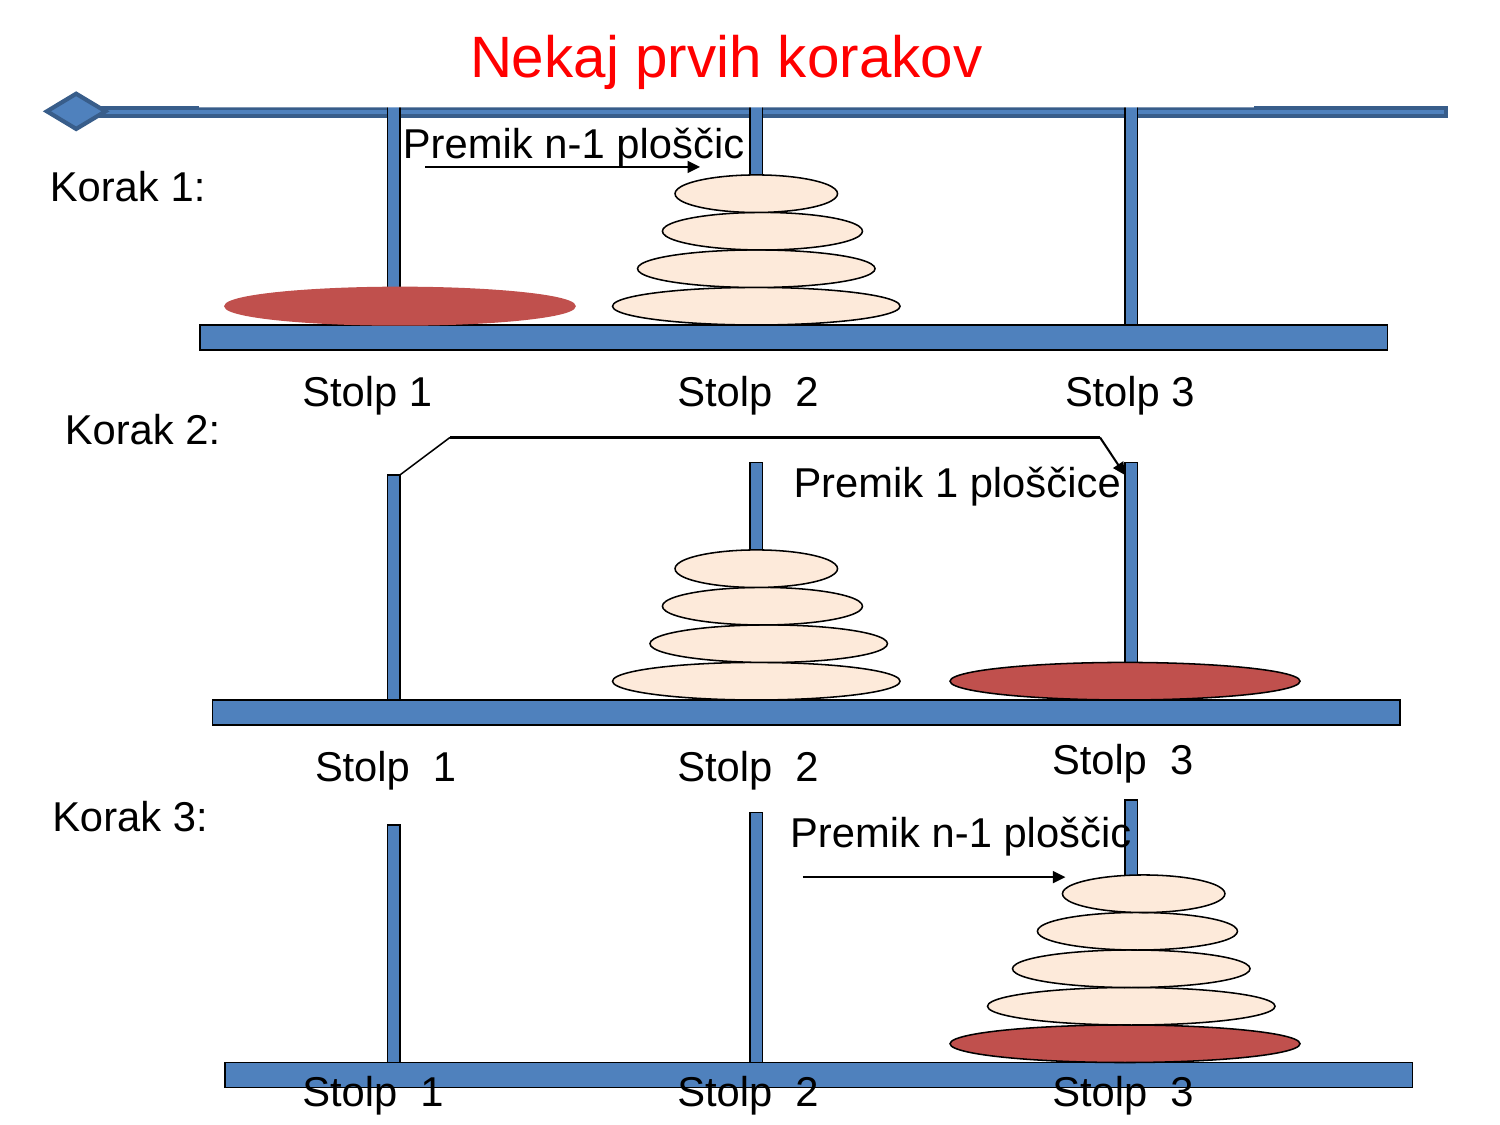

# Nekaj prvih korakov
Premik n-1 ploščic
Korak 1:
Stolp 1
Stolp 2
Stolp 3
Korak 2:
Premik 1 ploščice
Stolp 3
Stolp 1
Stolp 2
Korak 3:
Premik n-1 ploščic
Stolp 1
Stolp 2
Stolp 3